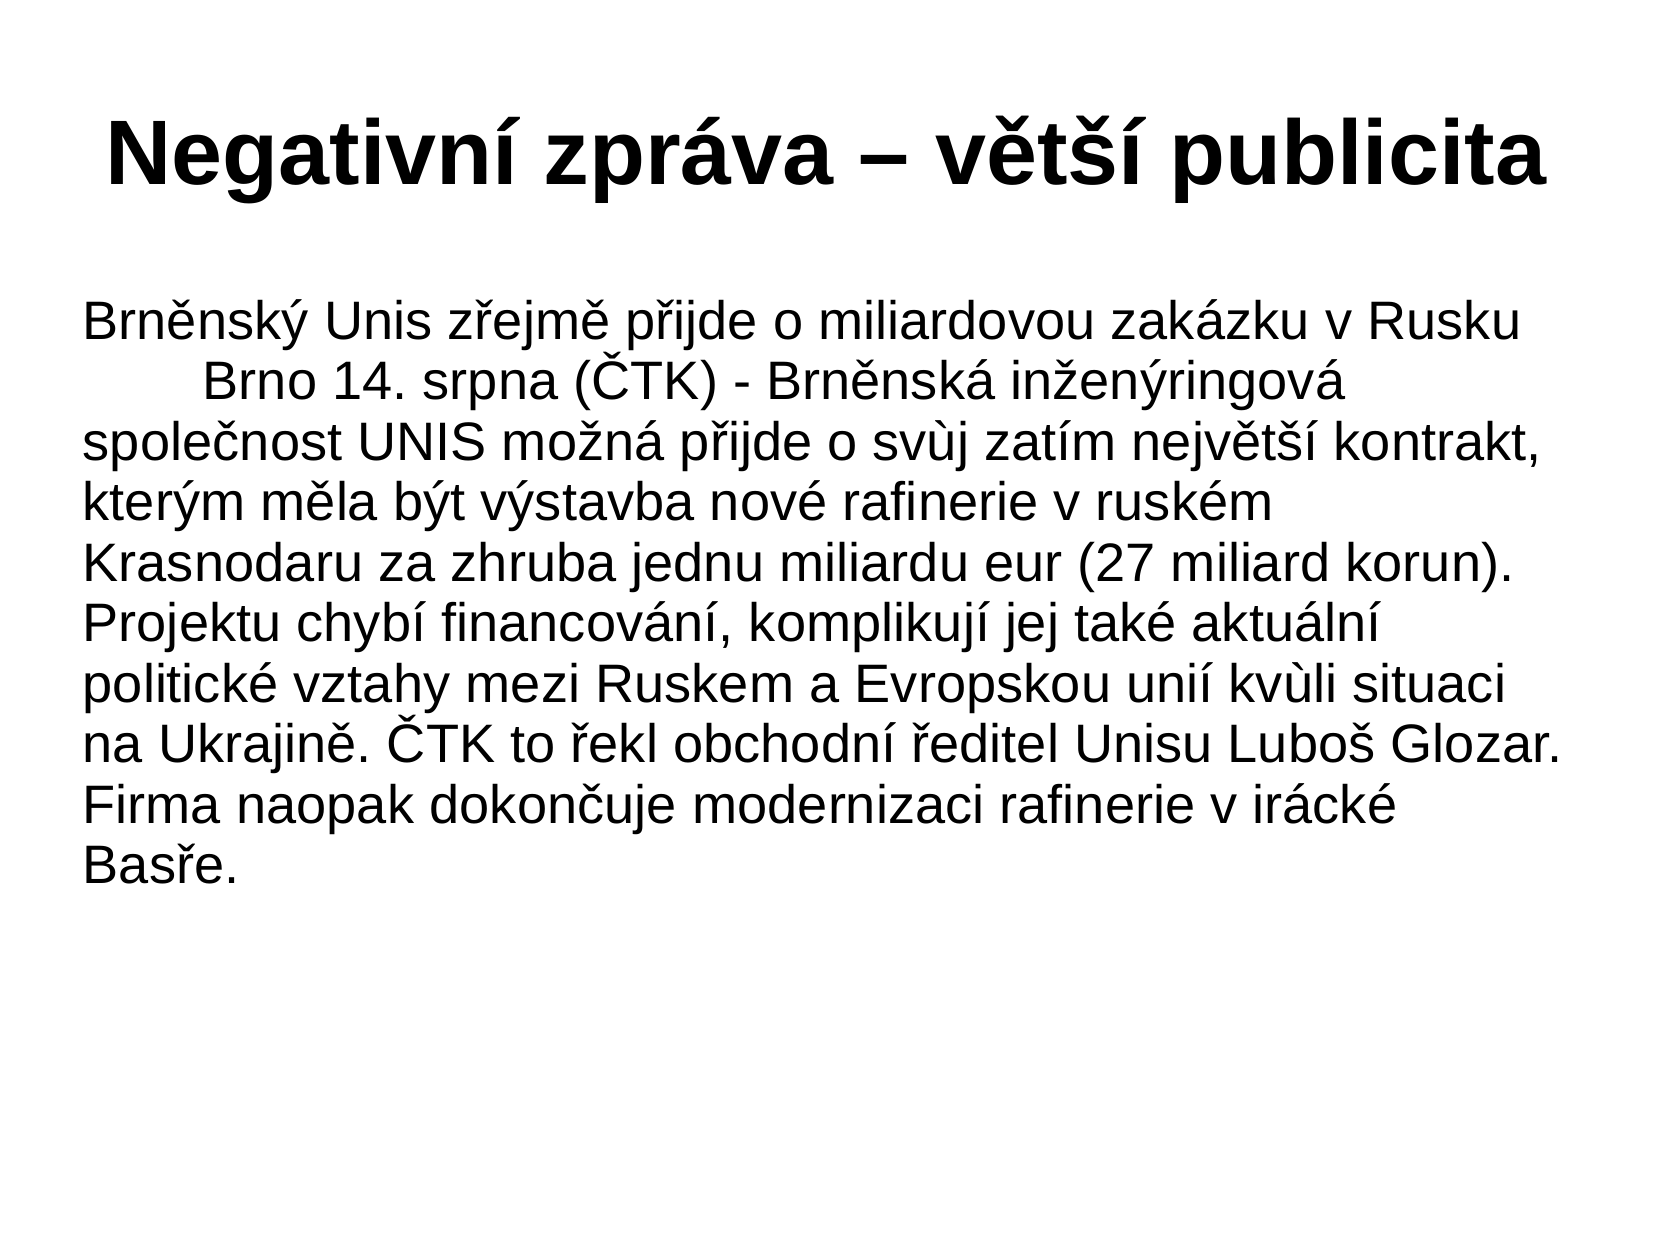

# Negativní zpráva – větší publicita
Brněnský Unis zřejmě přijde o miliardovou zakázku v Rusku
        Brno 14. srpna (ČTK) - Brněnská inženýringová společnost UNIS možná přijde o svùj zatím největší kontrakt, kterým měla být výstavba nové rafinerie v ruském Krasnodaru za zhruba jednu miliardu eur (27 miliard korun). Projektu chybí financování, komplikují jej také aktuální politické vztahy mezi Ruskem a Evropskou unií kvùli situaci na Ukrajině. ČTK to řekl obchodní ředitel Unisu Luboš Glozar. Firma naopak dokončuje modernizaci rafinerie v irácké Basře.